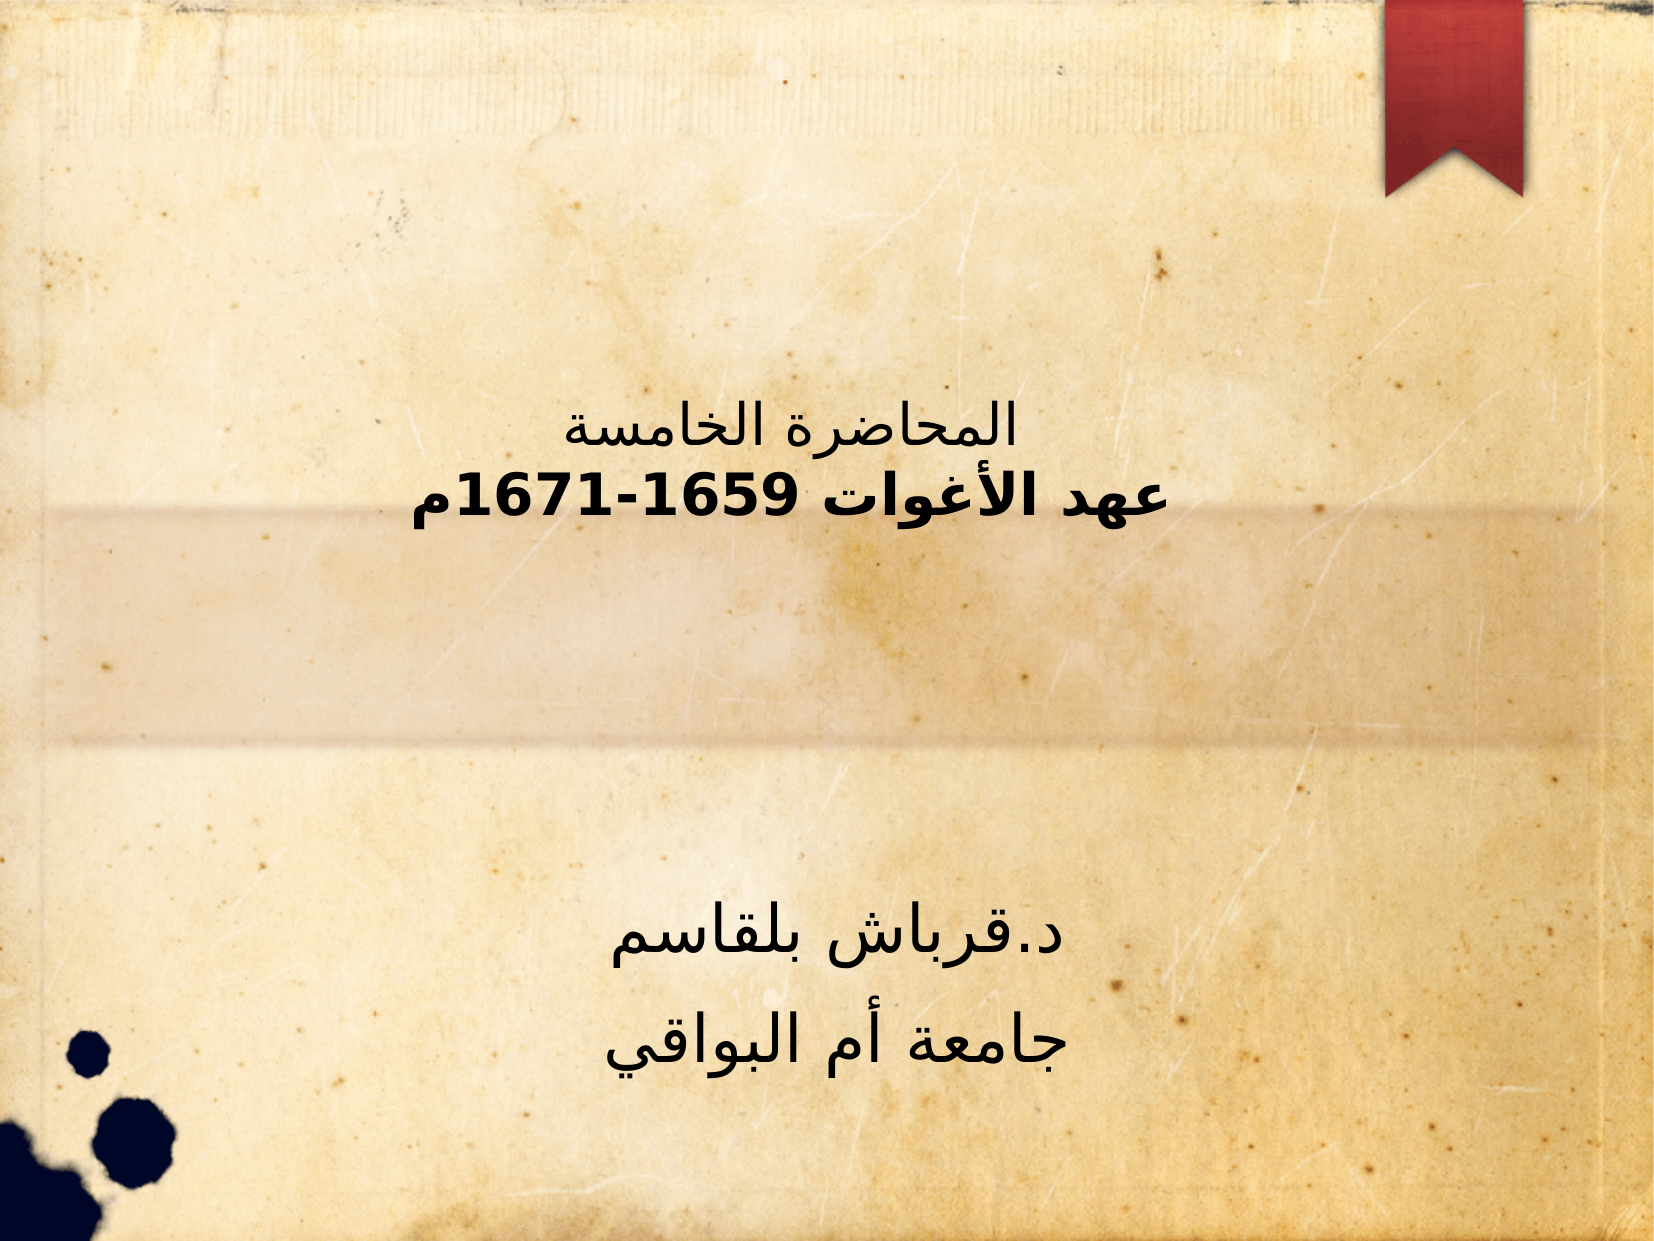

# المحاضرة الخامسة عهد الأغوات 1659-1671م
د.قرباش بلقاسم
جامعة أم البواقي